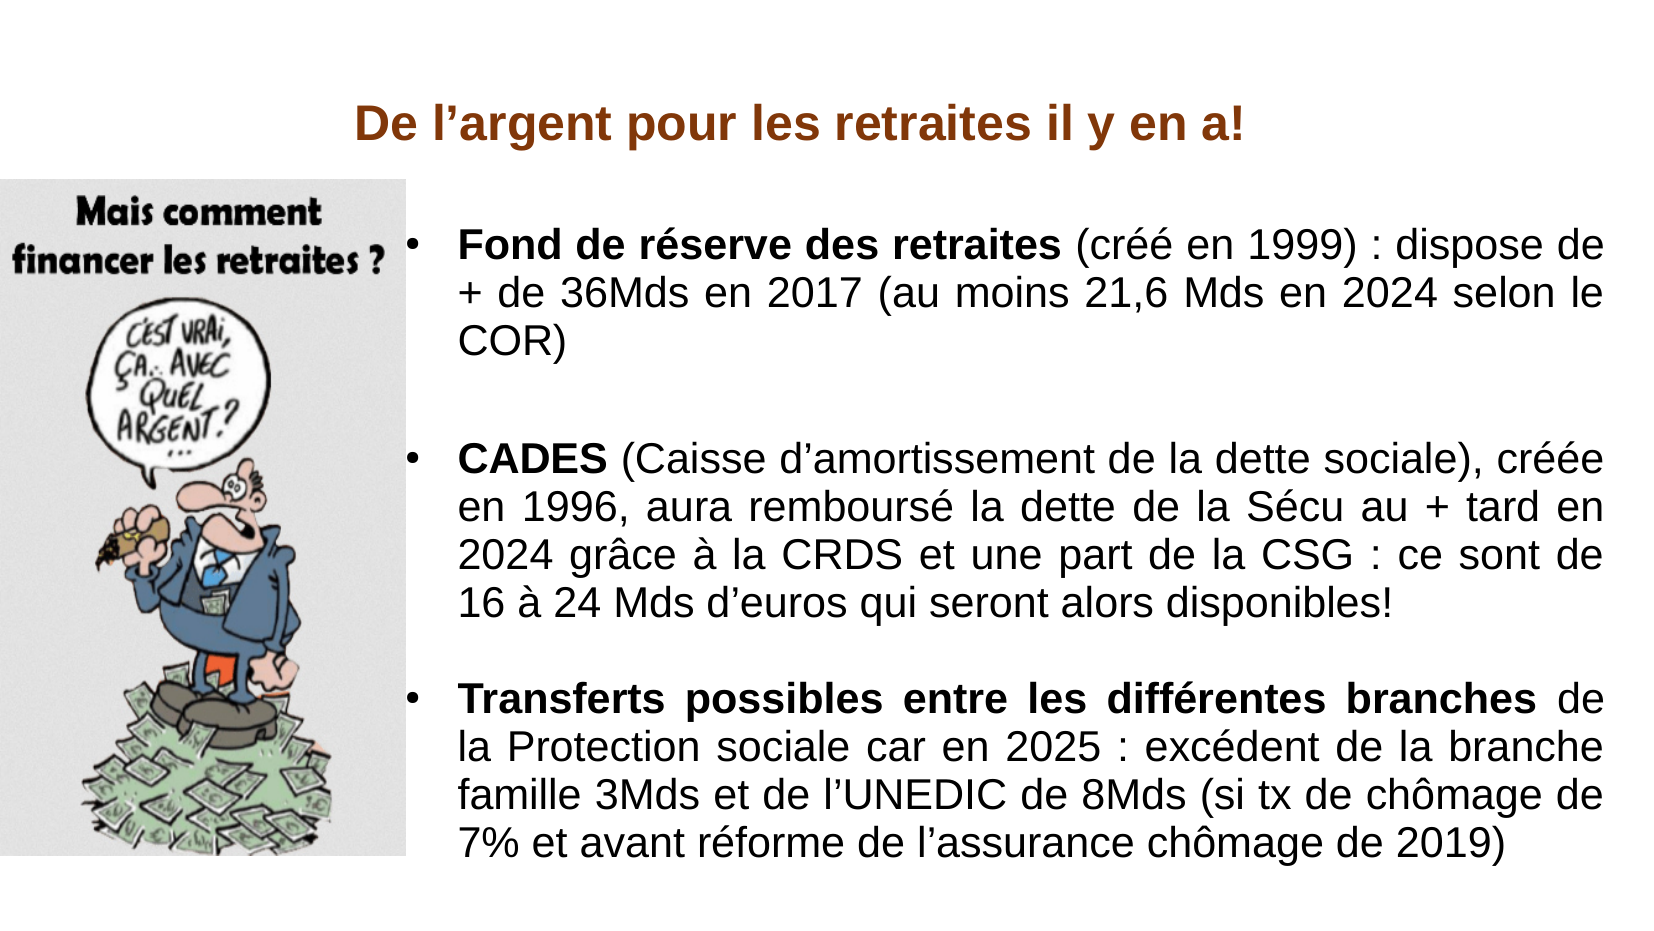

# De l’argent pour les retraites il y en a!
Fond de réserve des retraites (créé en 1999) : dispose de + de 36Mds en 2017 (au moins 21,6 Mds en 2024 selon le COR)
CADES (Caisse d’amortissement de la dette sociale), créée en 1996, aura remboursé la dette de la Sécu au + tard en 2024 grâce à la CRDS et une part de la CSG : ce sont de 16 à 24 Mds d’euros qui seront alors disponibles!
Transferts possibles entre les différentes branches de la Protection sociale car en 2025 : excédent de la branche famille 3Mds et de l’UNEDIC de 8Mds (si tx de chômage de 7% et avant réforme de l’assurance chômage de 2019)